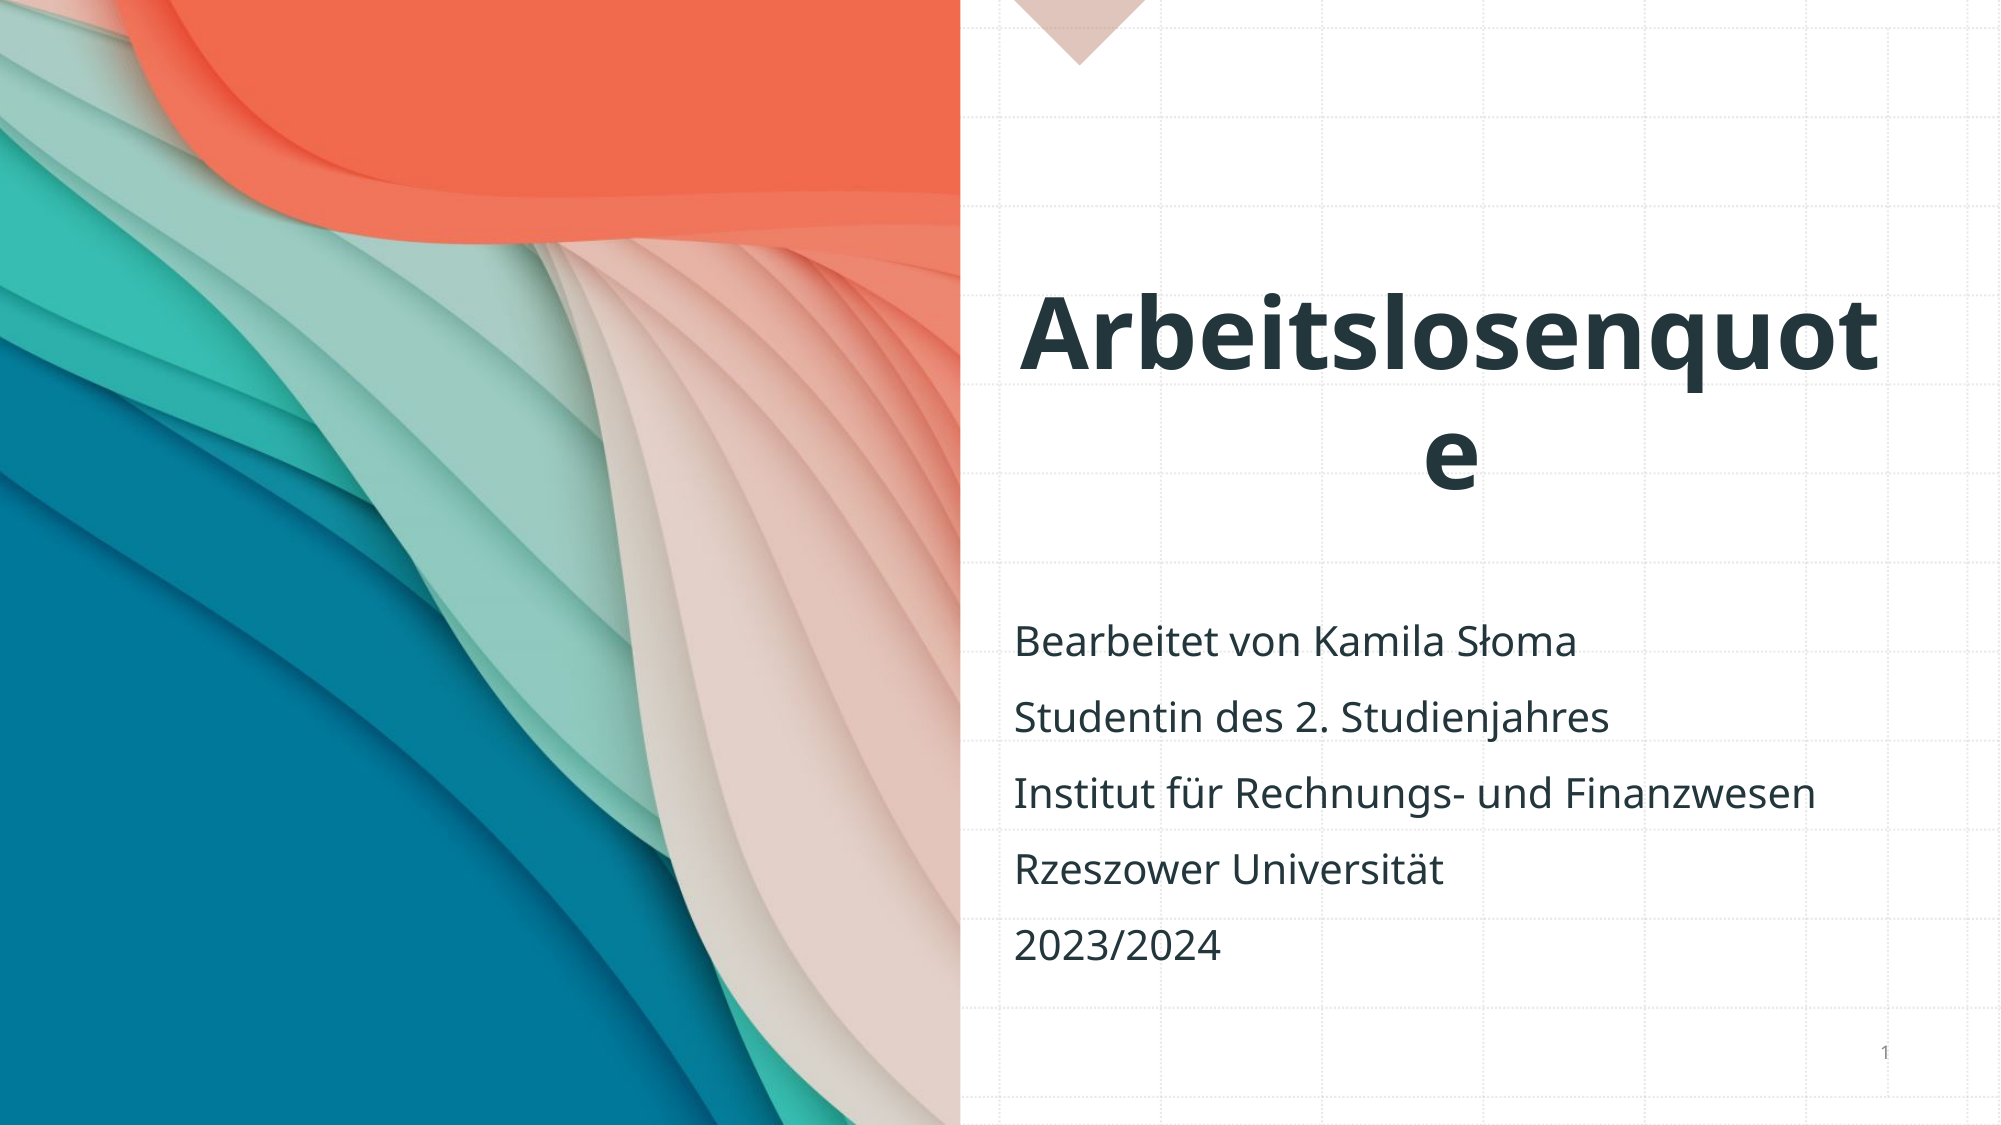

# Arbeitslosenquote
Bearbeitet von Kamila Słoma
Studentin des 2. Studienjahres
Institut für Rechnungs- und Finanzwesen
Rzeszower Universität
2023/2024
1